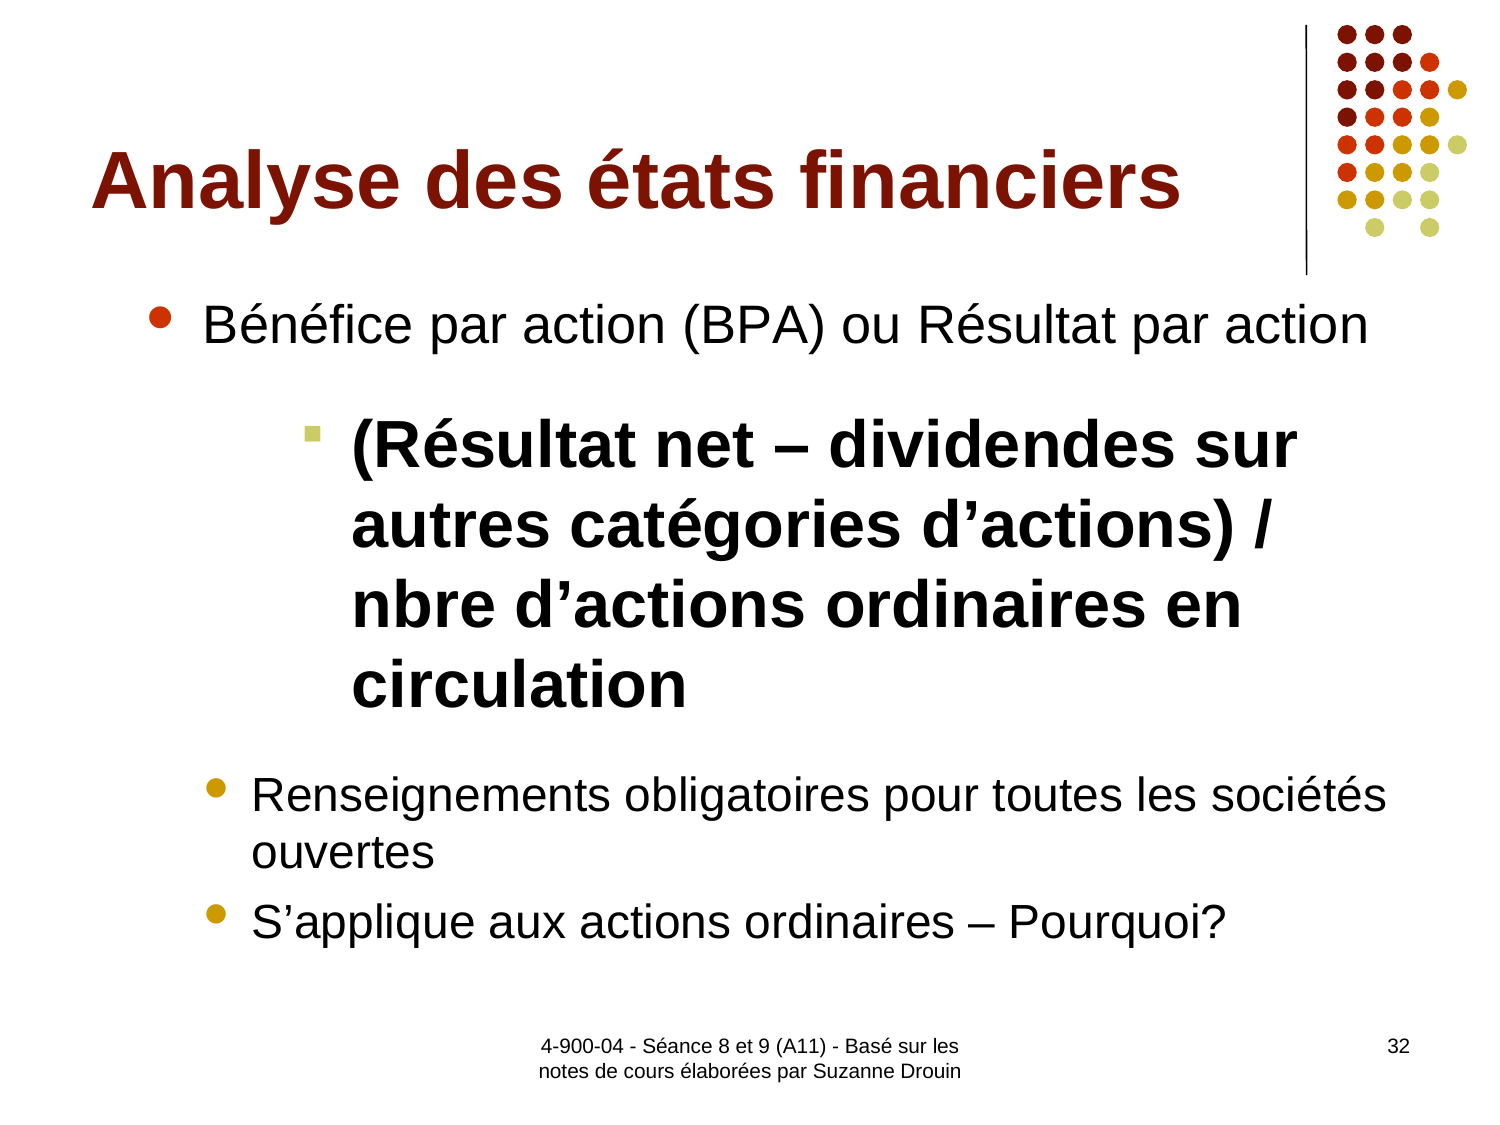

Analyse des états financiers
Bénéfice par action (BPA) ou Résultat par action
(Résultat net – dividendes sur autres catégories d’actions) / nbre d’actions ordinaires en circulation
Renseignements obligatoires pour toutes les sociétés ouvertes
S’applique aux actions ordinaires – Pourquoi?
4-900-04 - Séance 8 et 9 (A11) - Basé sur les notes de cours élaborées par Suzanne Drouin